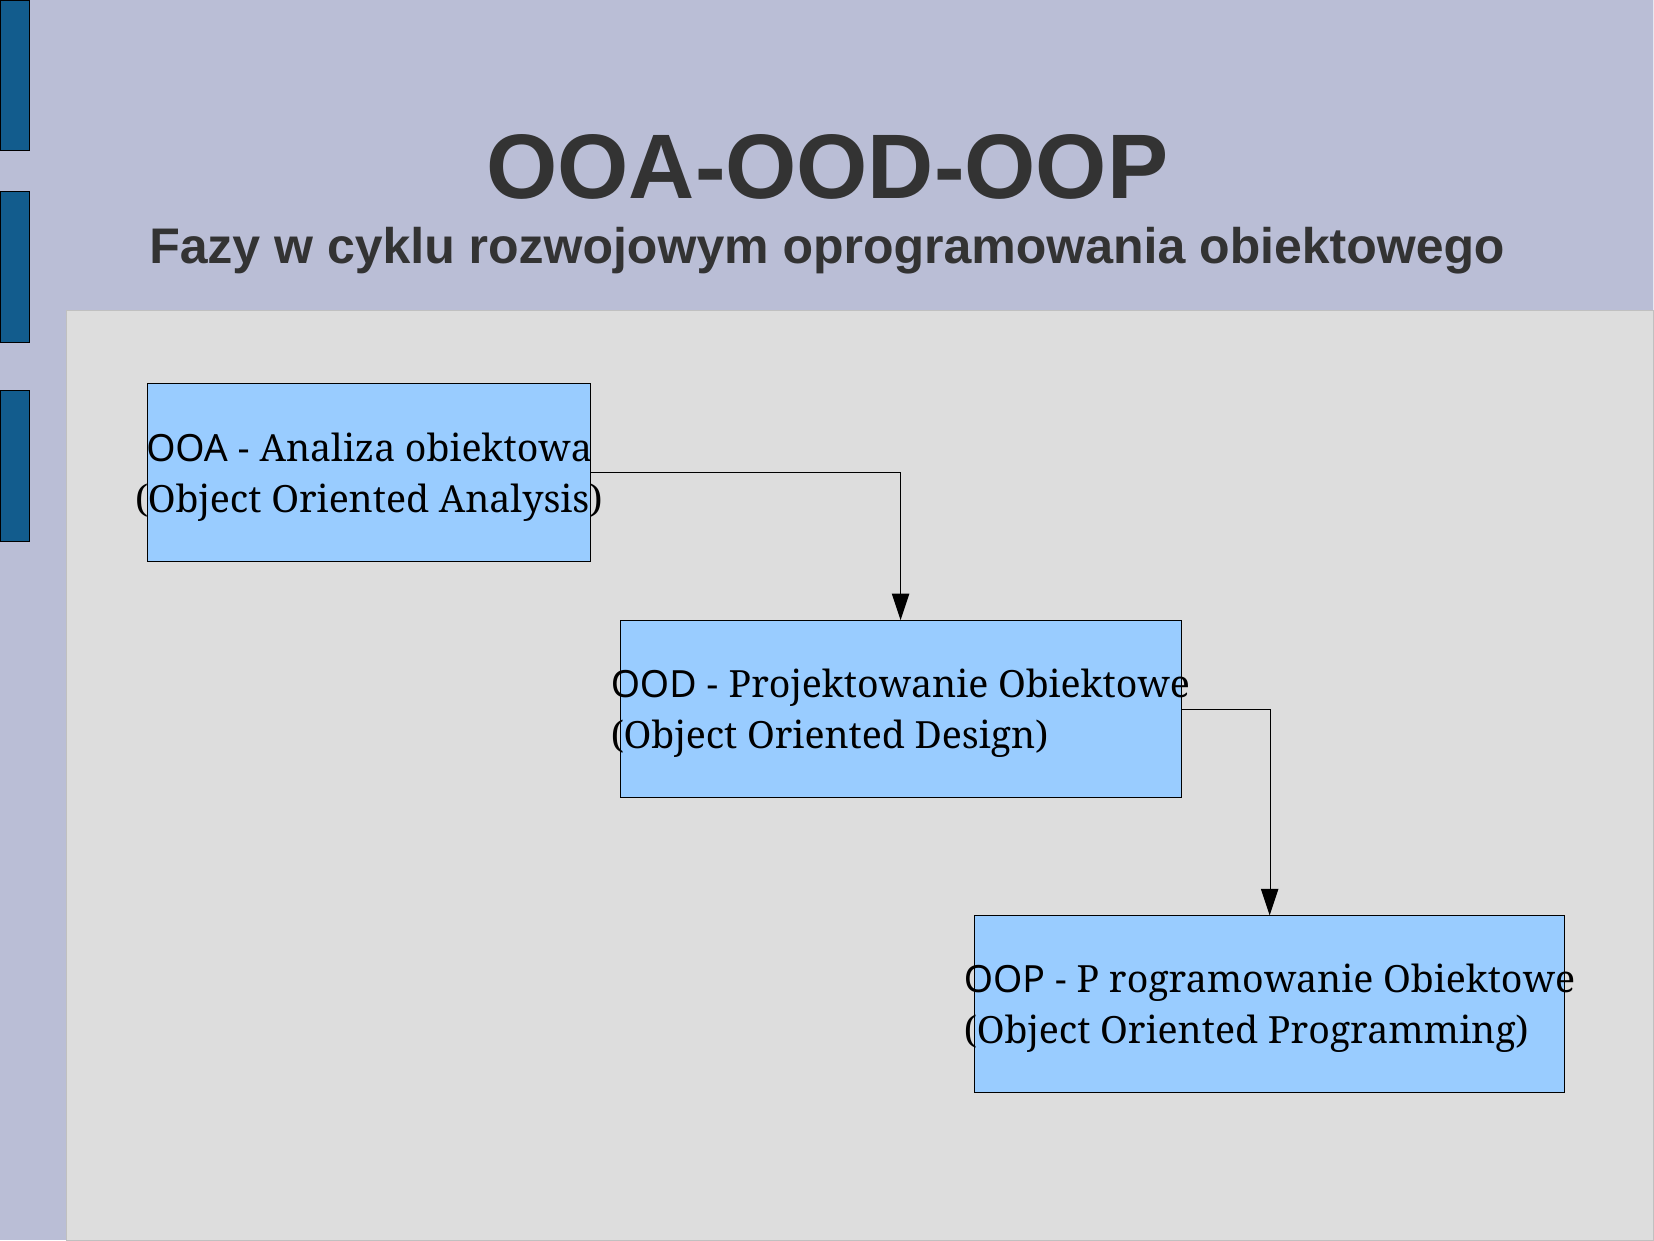

# OOA-OOD-OOP Fazy w cyklu rozwojowym oprogramowania obiektowego
OOA - Analiza obiektowa
(Object Oriented Analysis)
OOD - Projektowanie Obiektowe
(Object Oriented Design)
OOP - P rogramowanie Obiektowe
(Object Oriented Programming)